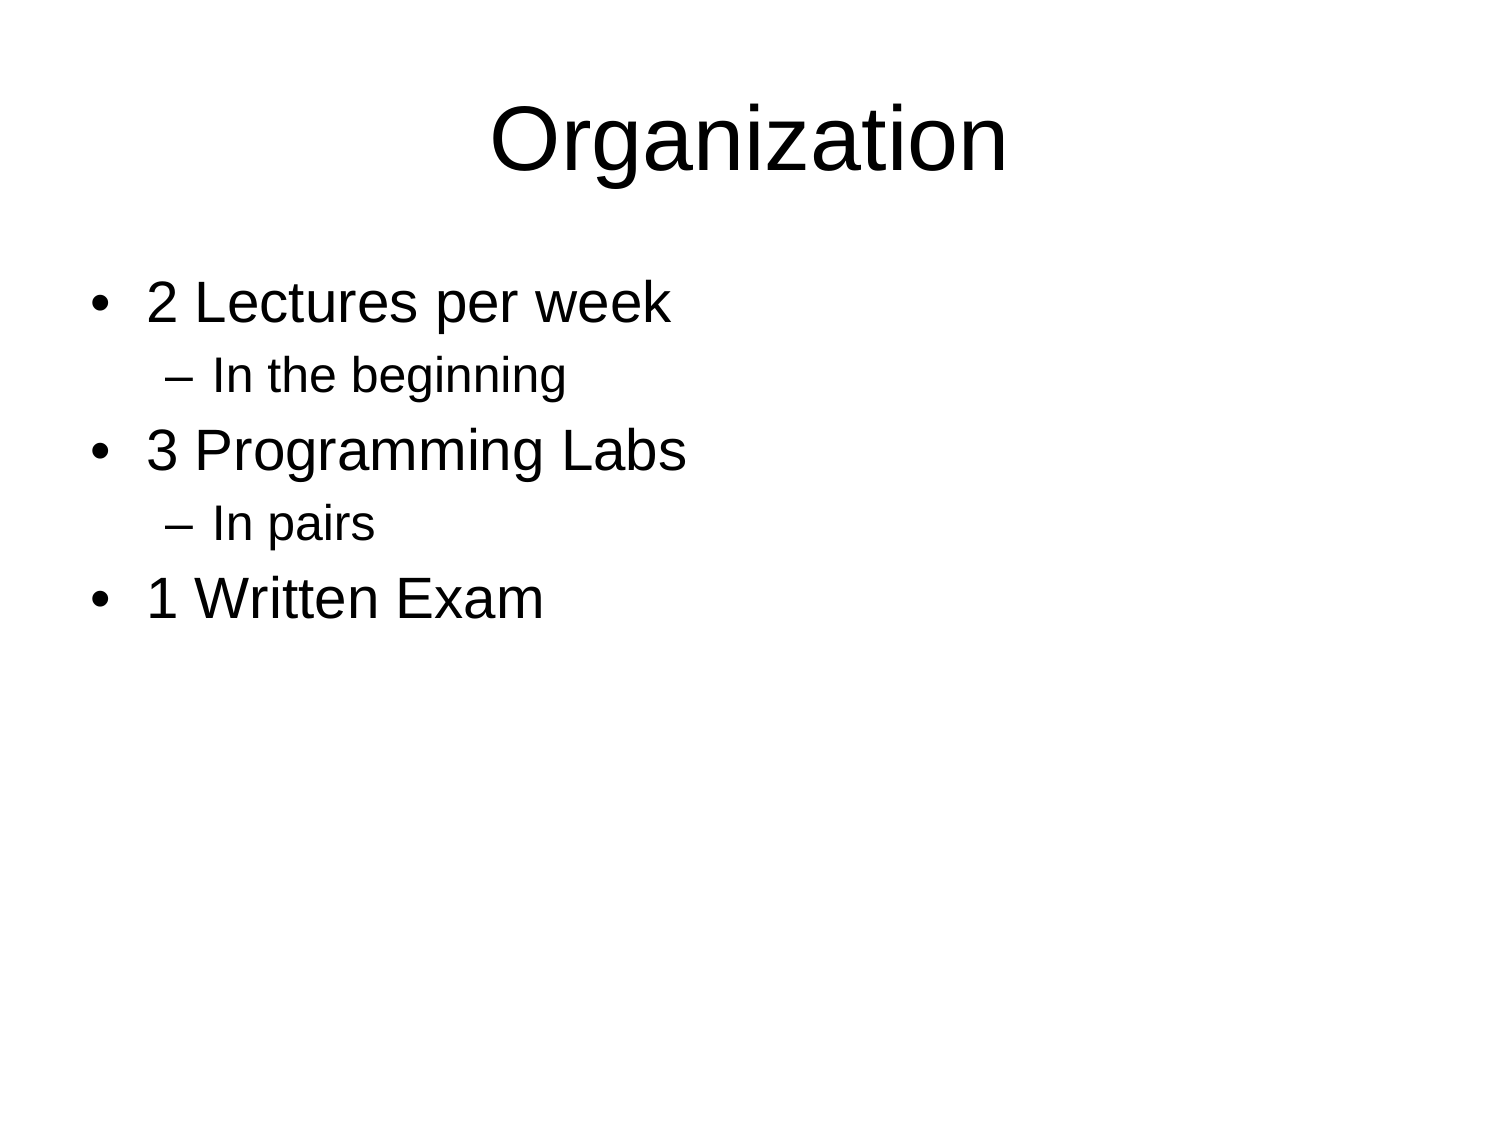

# Organization
2 Lectures per week
In the beginning
3 Programming Labs
In pairs
1 Written Exam